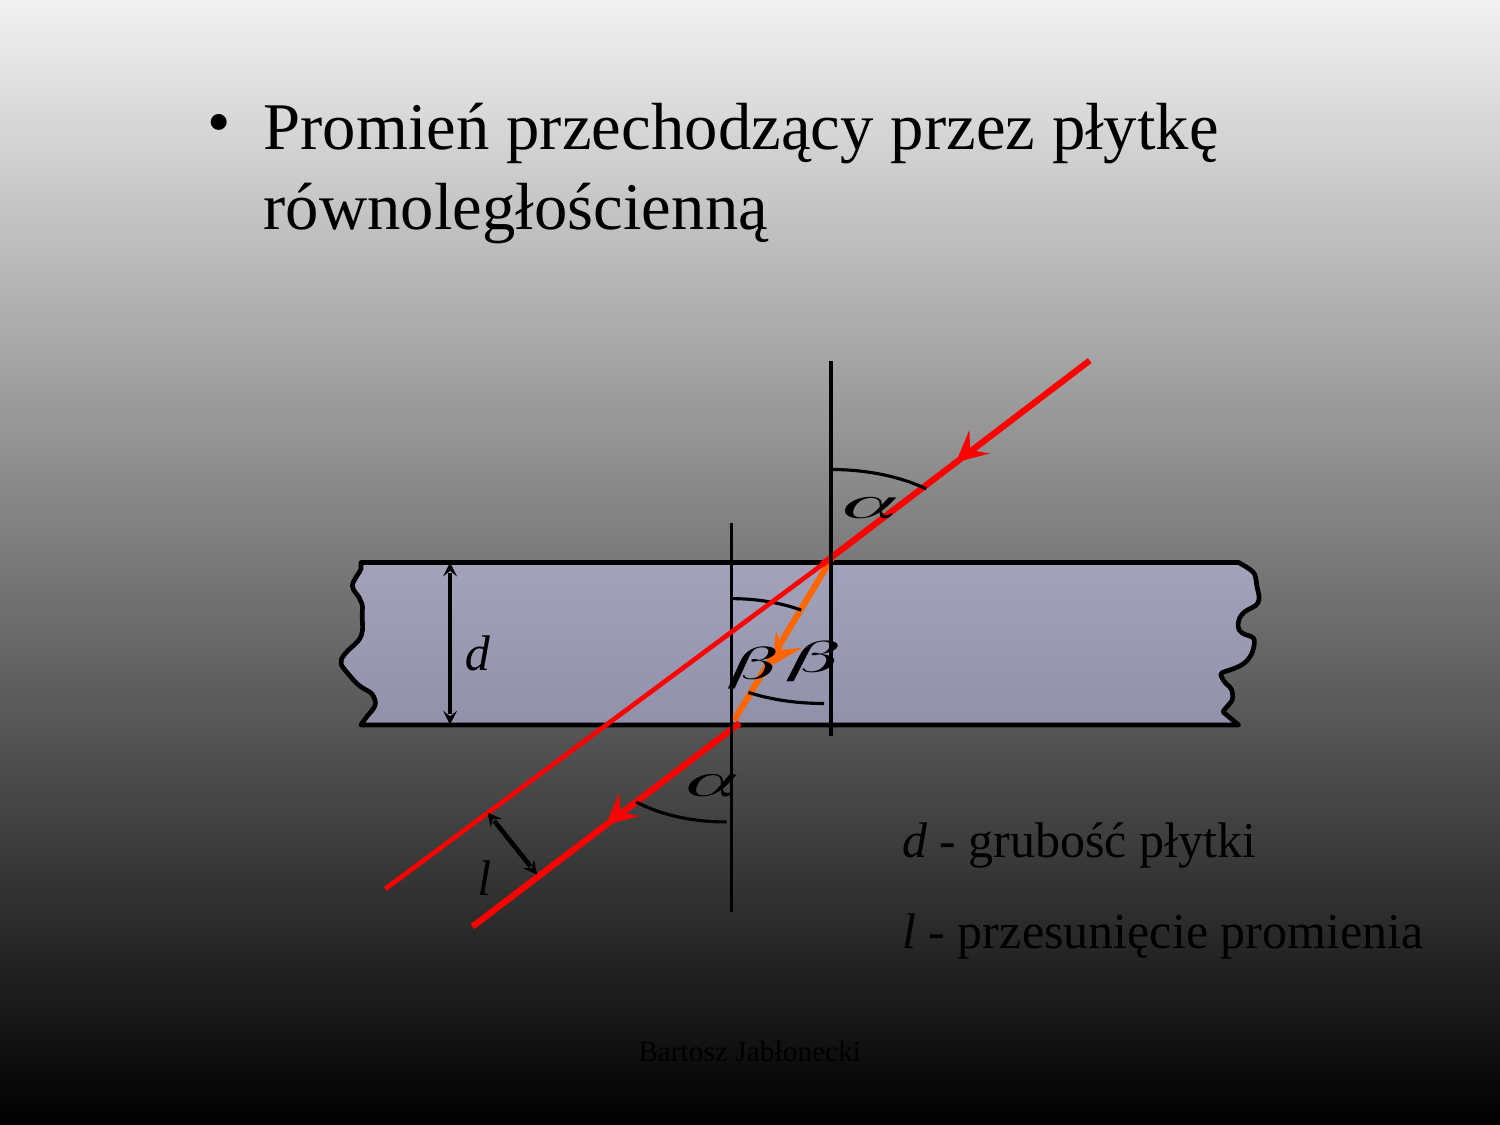

Promień przechodzący przez płytkę równoległościenną
d
l
d - grubość płytki
l - przesunięcie promienia
Bartosz Jabłonecki